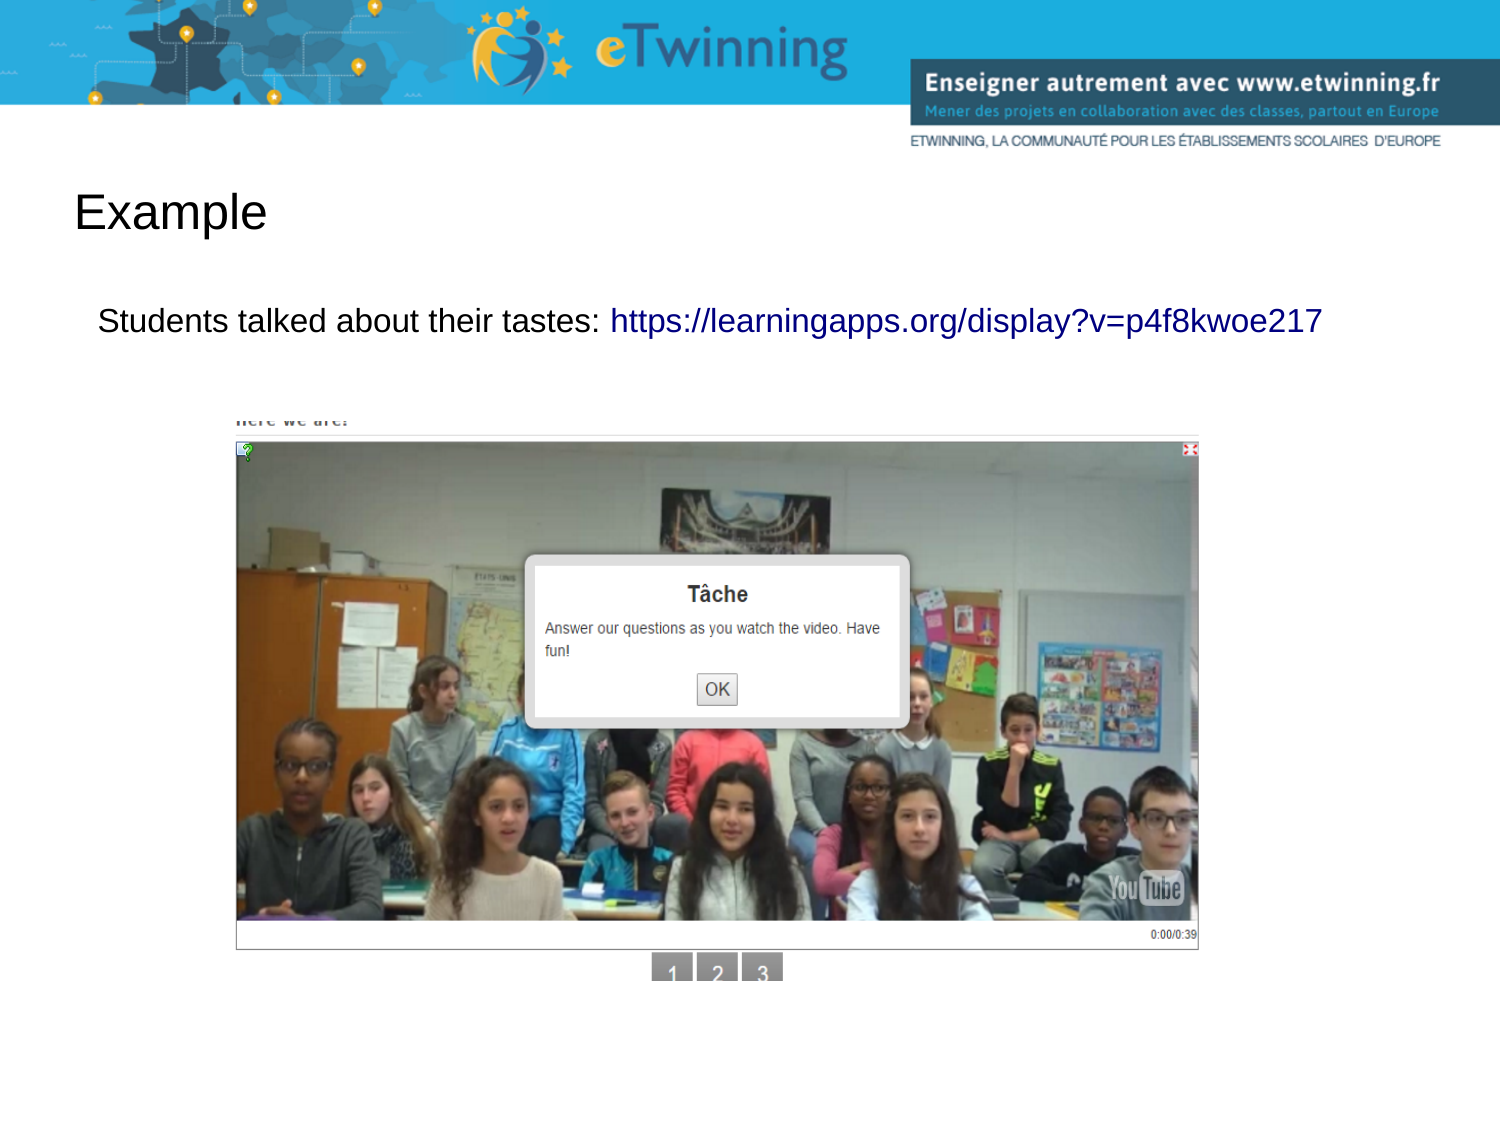

Example
Students talked about their tastes: https://learningapps.org/display?v=p4f8kwoe217